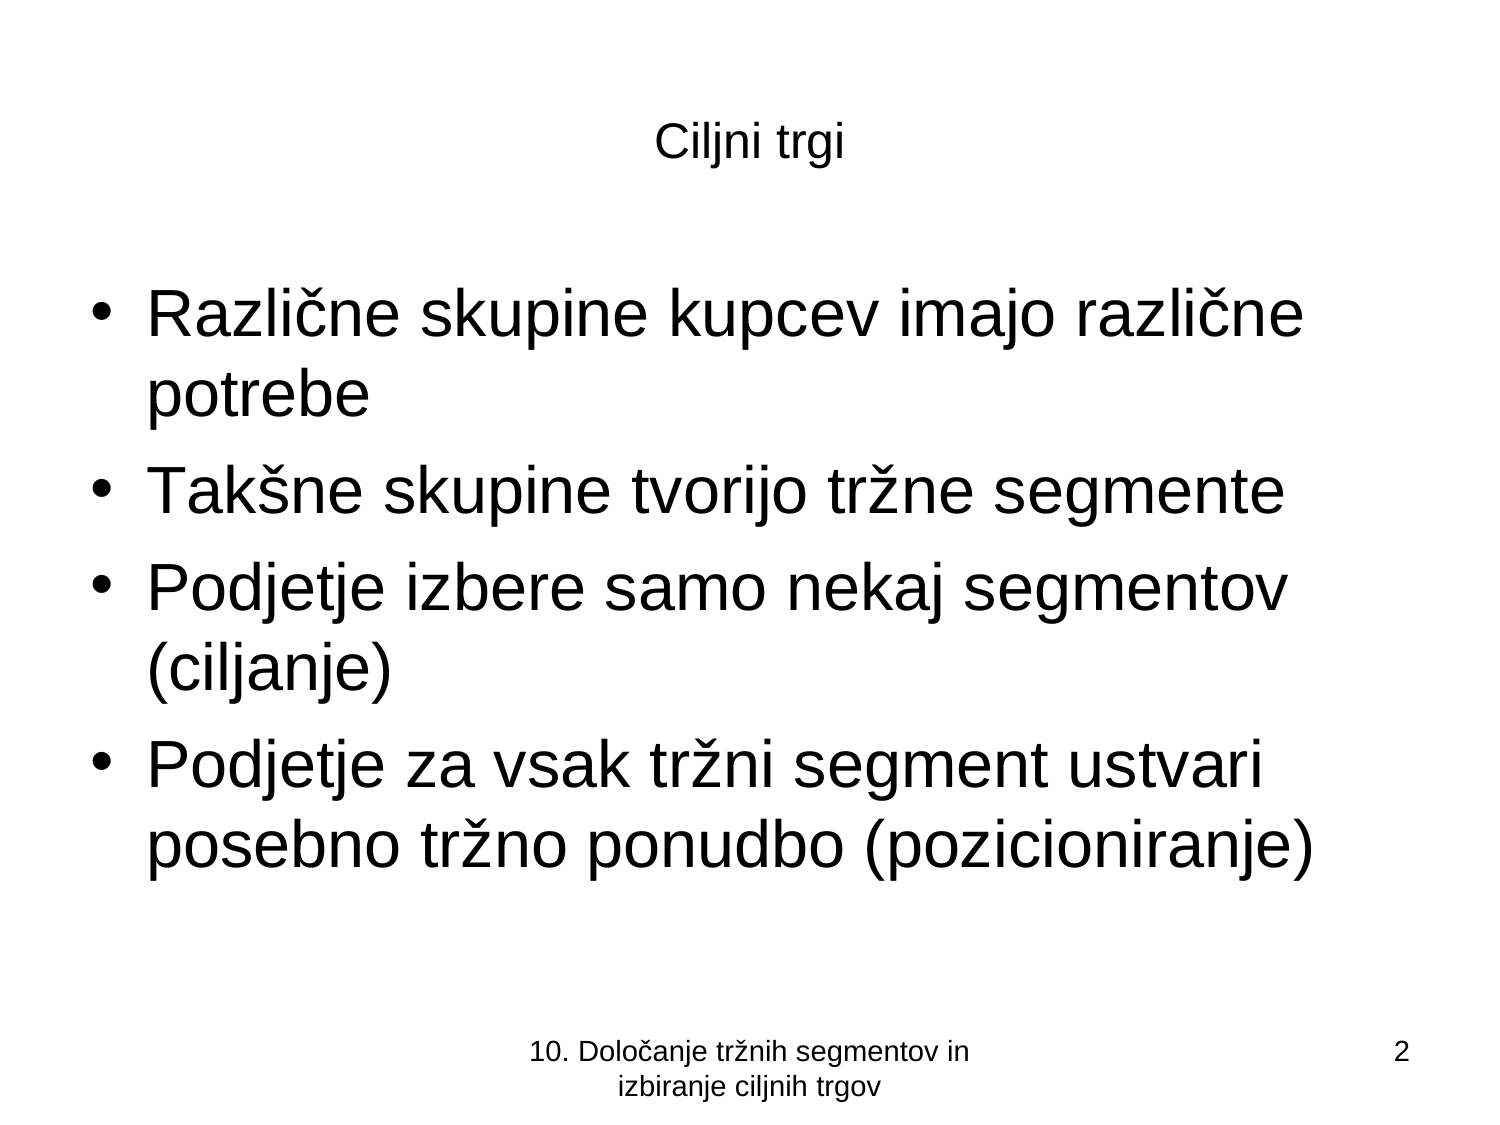

# Ciljni trgi
Različne skupine kupcev imajo različne potrebe
Takšne skupine tvorijo tržne segmente
Podjetje izbere samo nekaj segmentov (ciljanje)
Podjetje za vsak tržni segment ustvari posebno tržno ponudbo (pozicioniranje)
10. Določanje tržnih segmentov in izbiranje ciljnih trgov